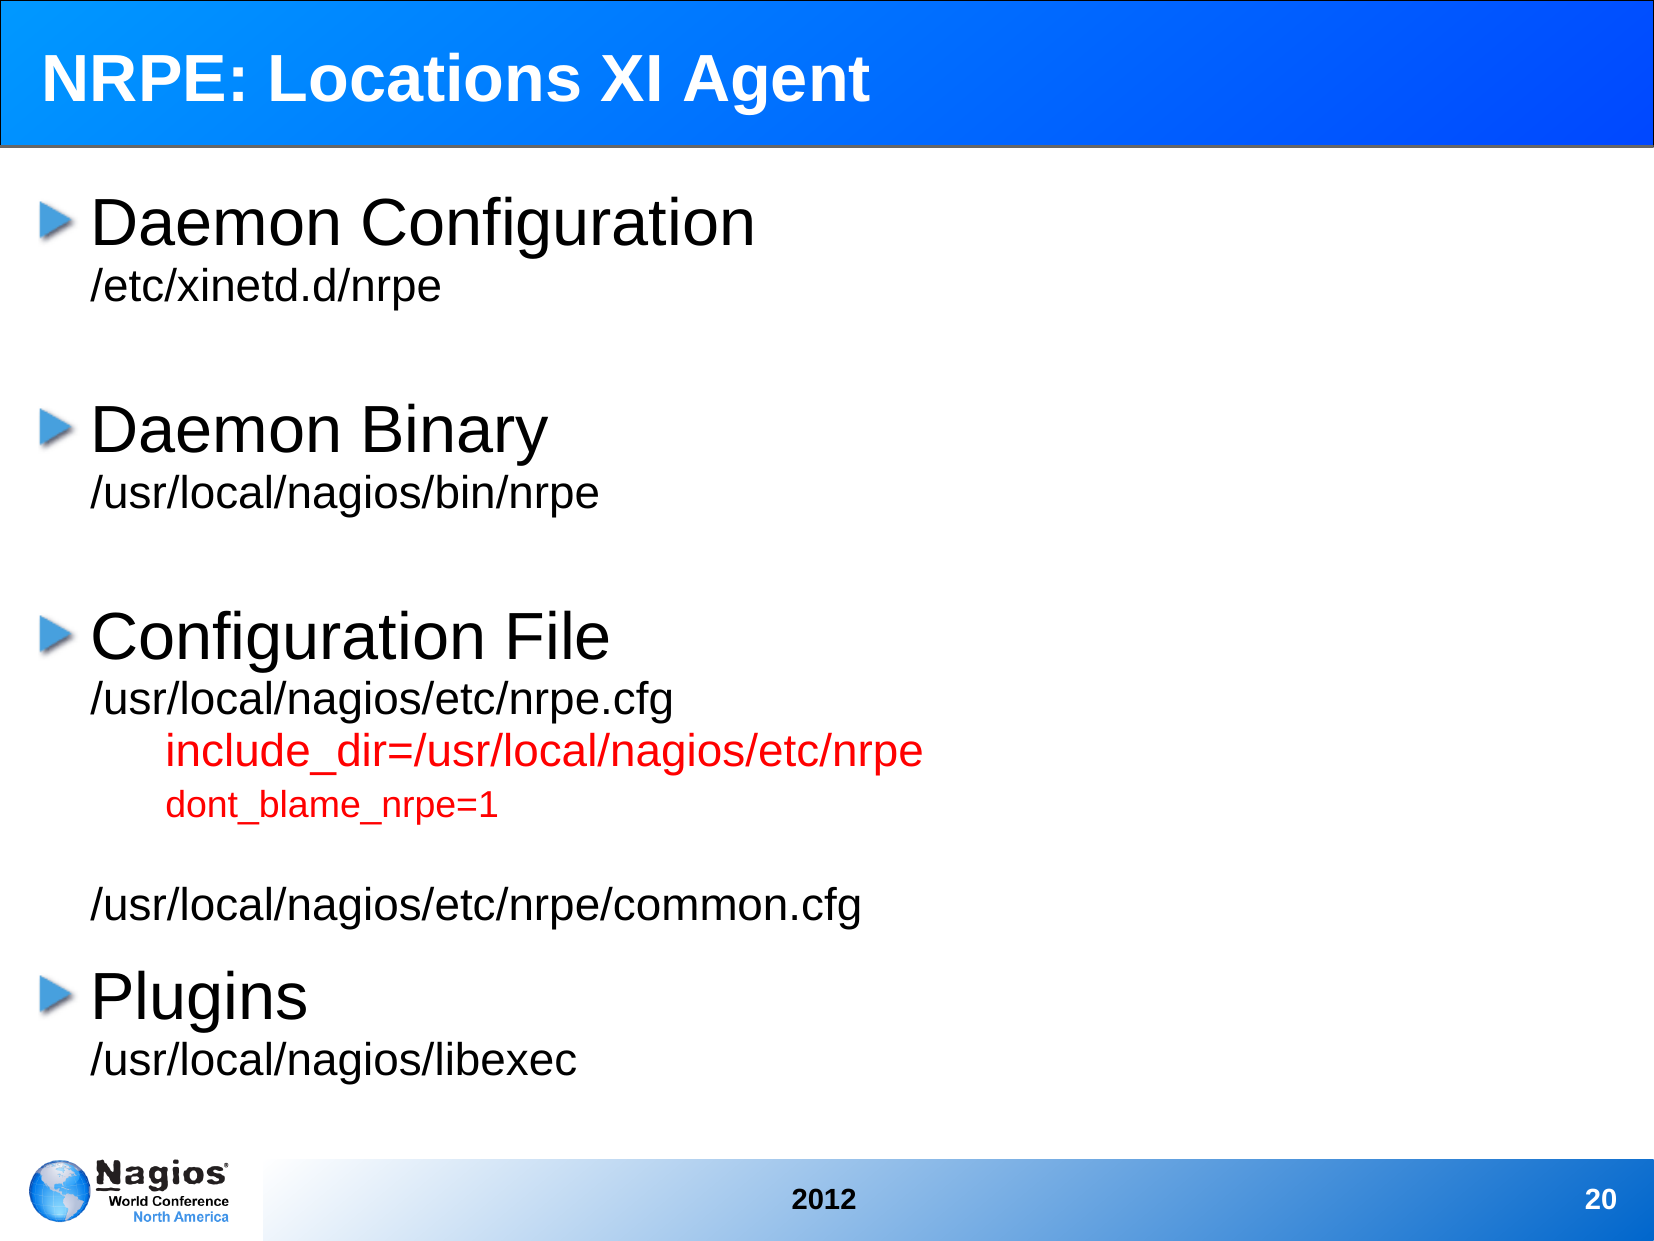

# NRPE: Locations XI Agent
Daemon Configuration
/etc/xinetd.d/nrpe
Daemon Binary
/usr/local/nagios/bin/nrpe
Configuration File
/usr/local/nagios/etc/nrpe.cfg
	include_dir=/usr/local/nagios/etc/nrpe
	dont_blame_nrpe=1
/usr/local/nagios/etc/nrpe/common.cfg
Plugins
/usr/local/nagios/libexec
2011
20